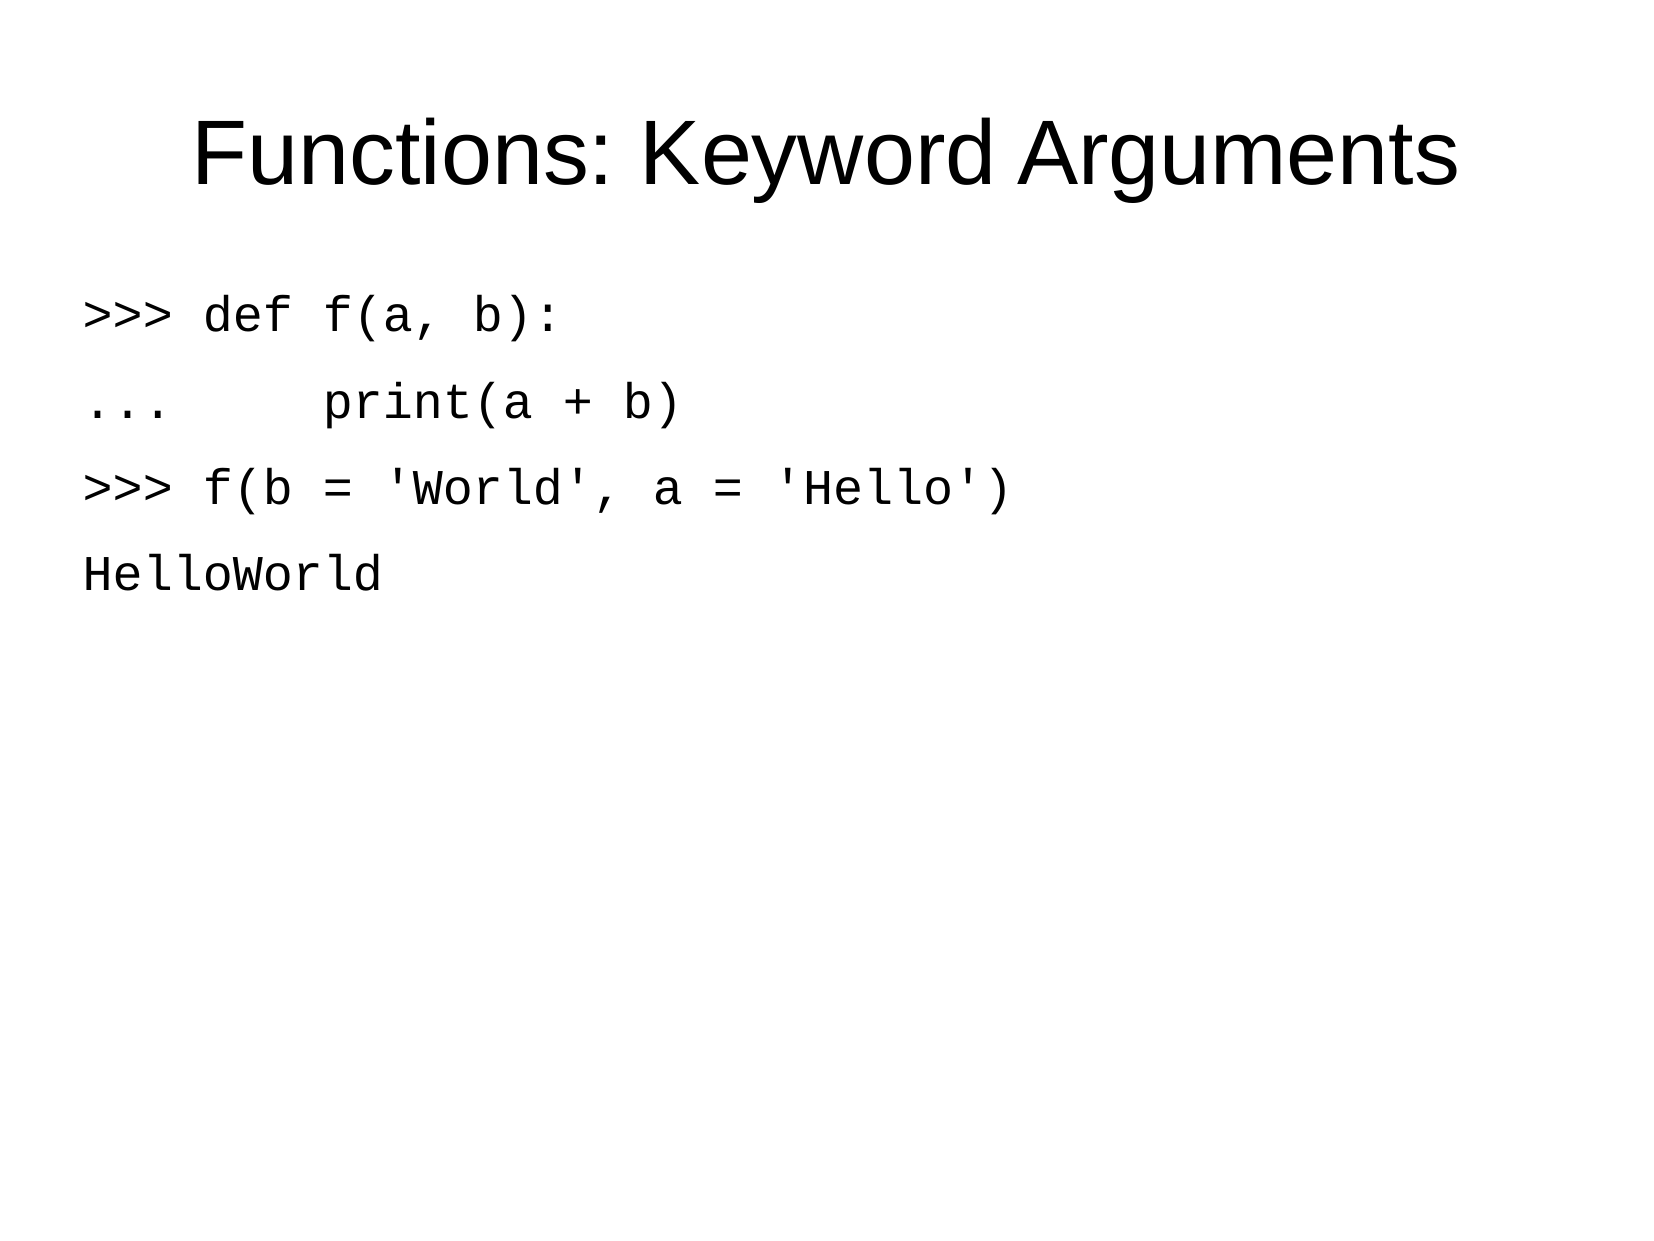

# Functions: Keyword Arguments
>>> def f(a, b):
... print(a + b)
>>> f(b = 'World', a = 'Hello')
HelloWorld